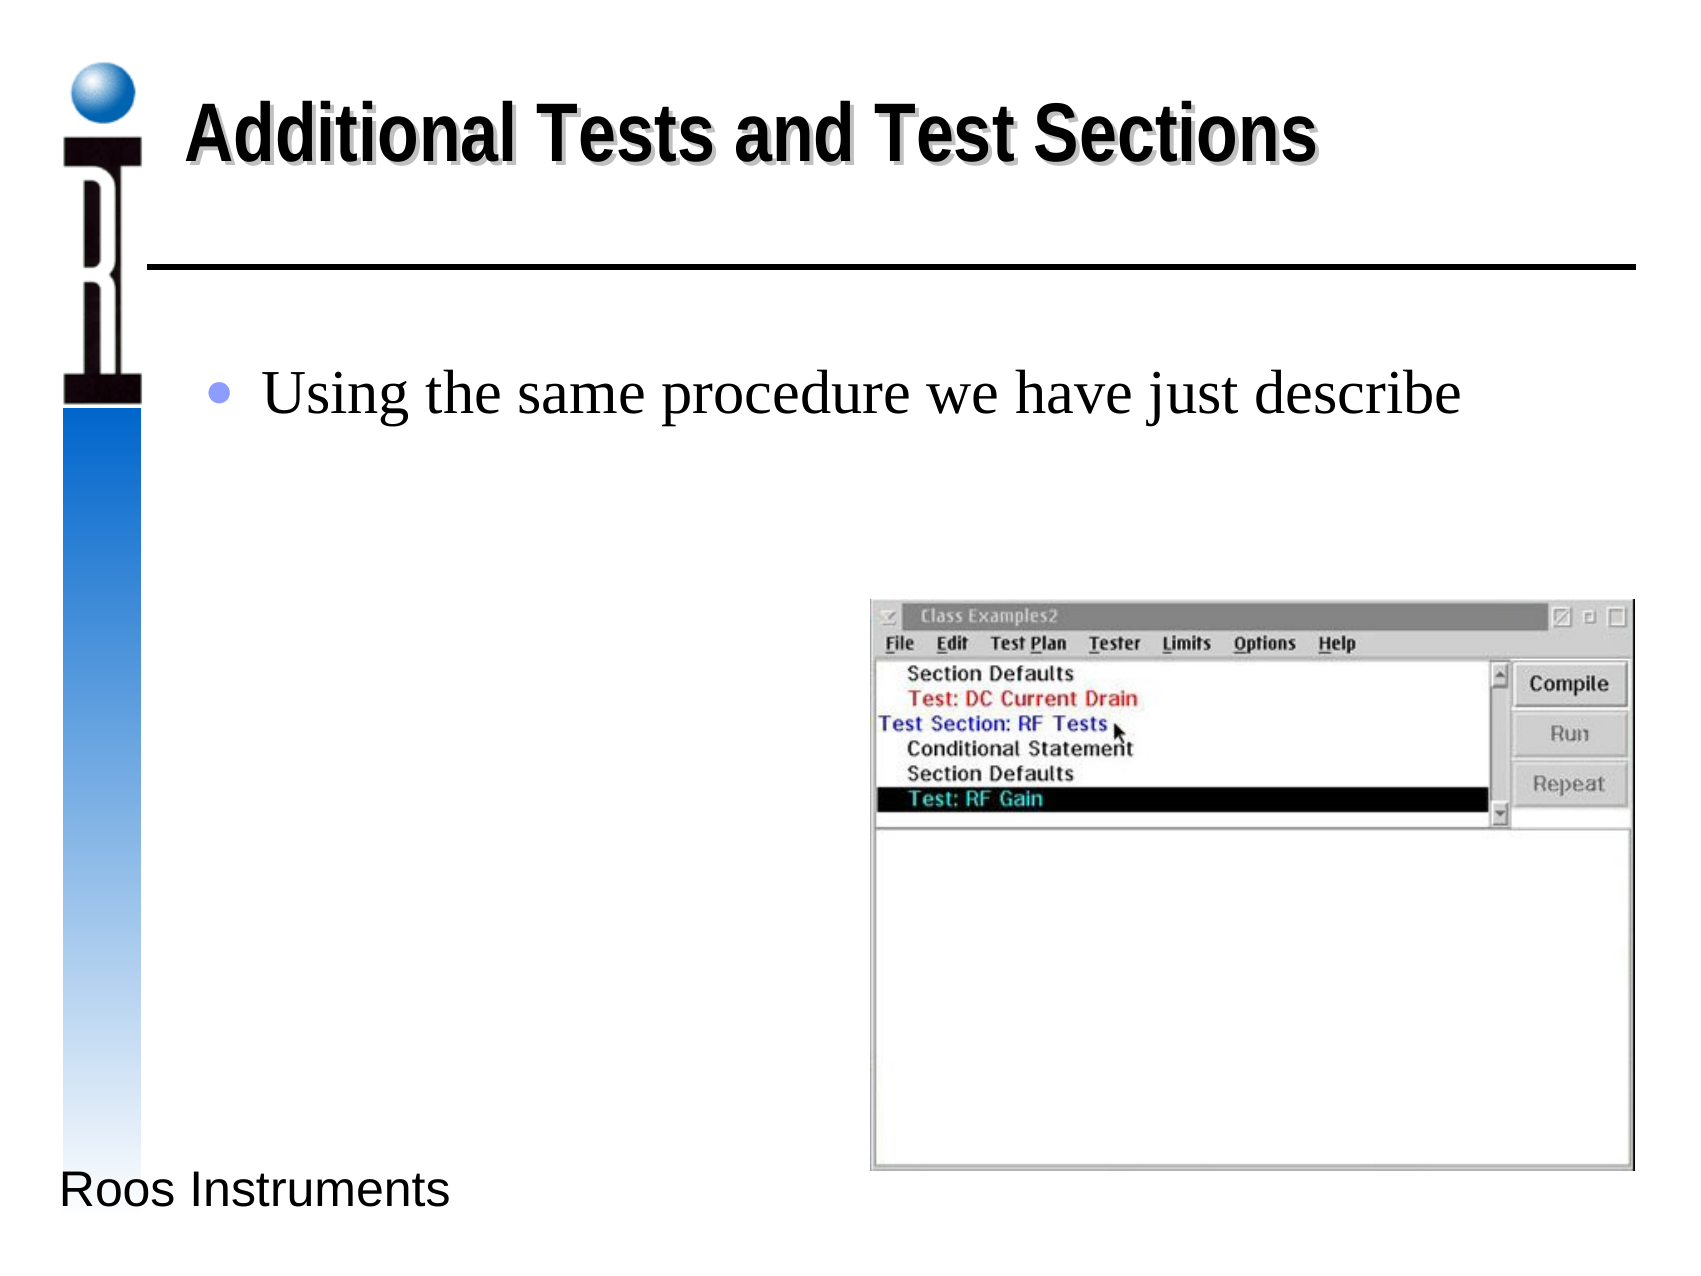

Additional Tests and Test Sections
 Using the same procedure we have just describe